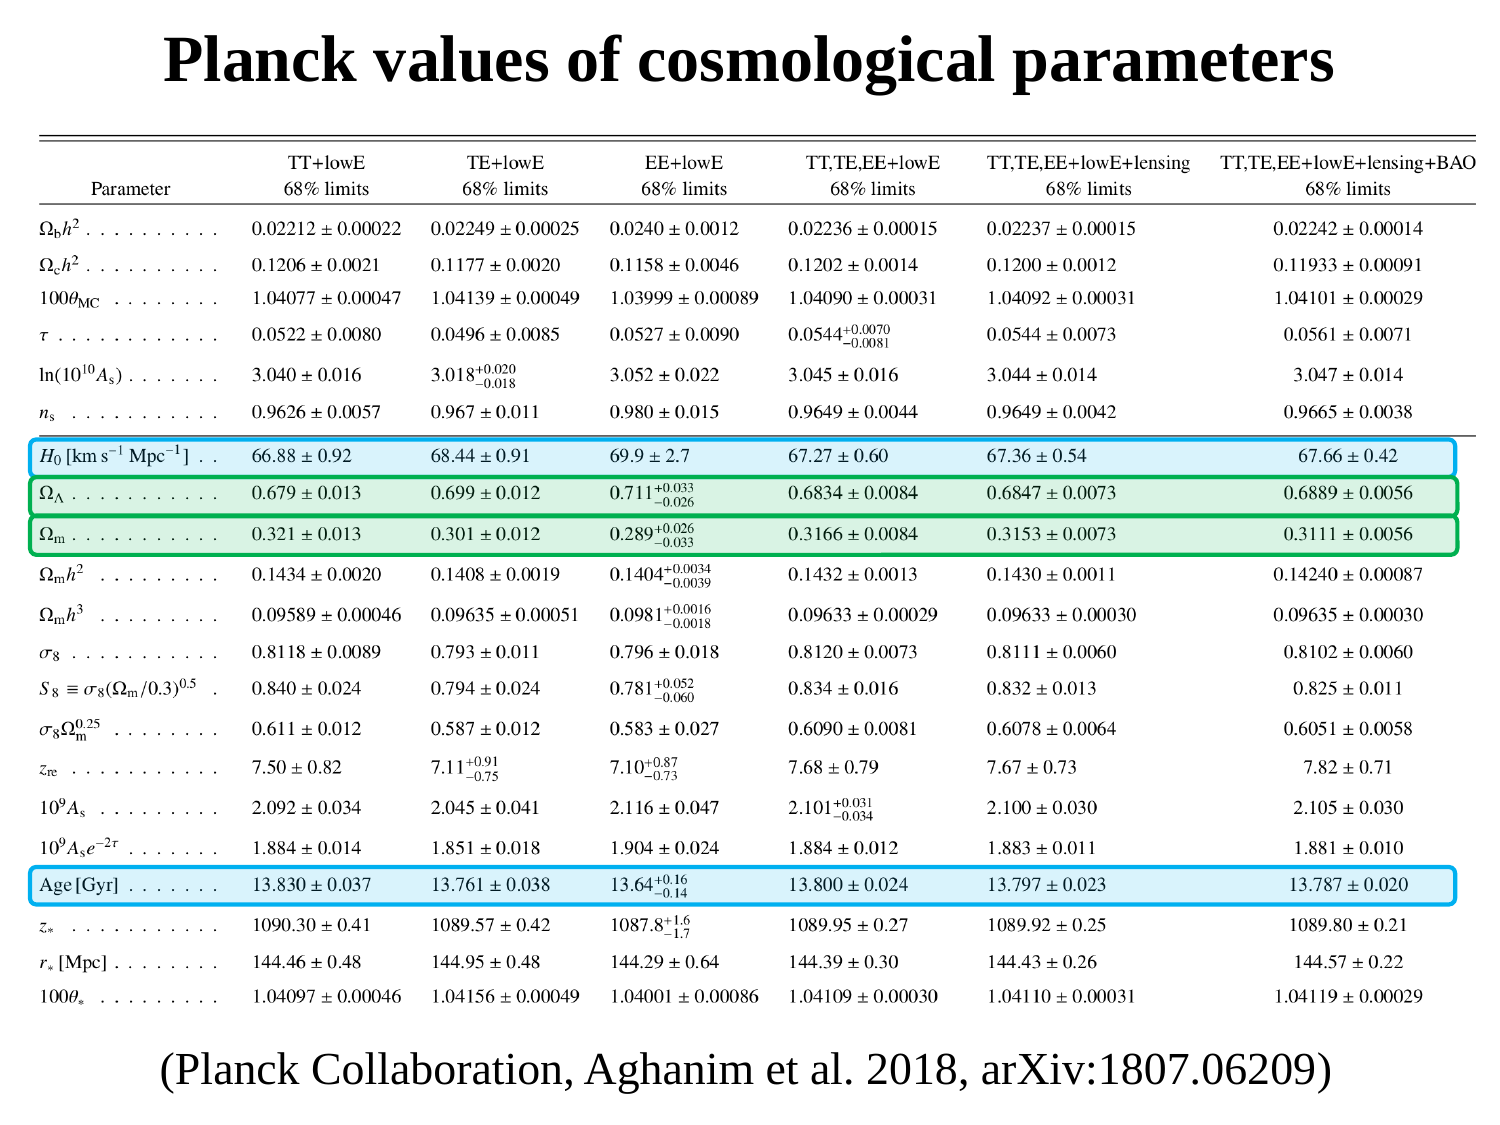

# Planck values of cosmological parameters
(Planck Collaboration, Aghanim et al. 2018, arXiv:1807.06209)